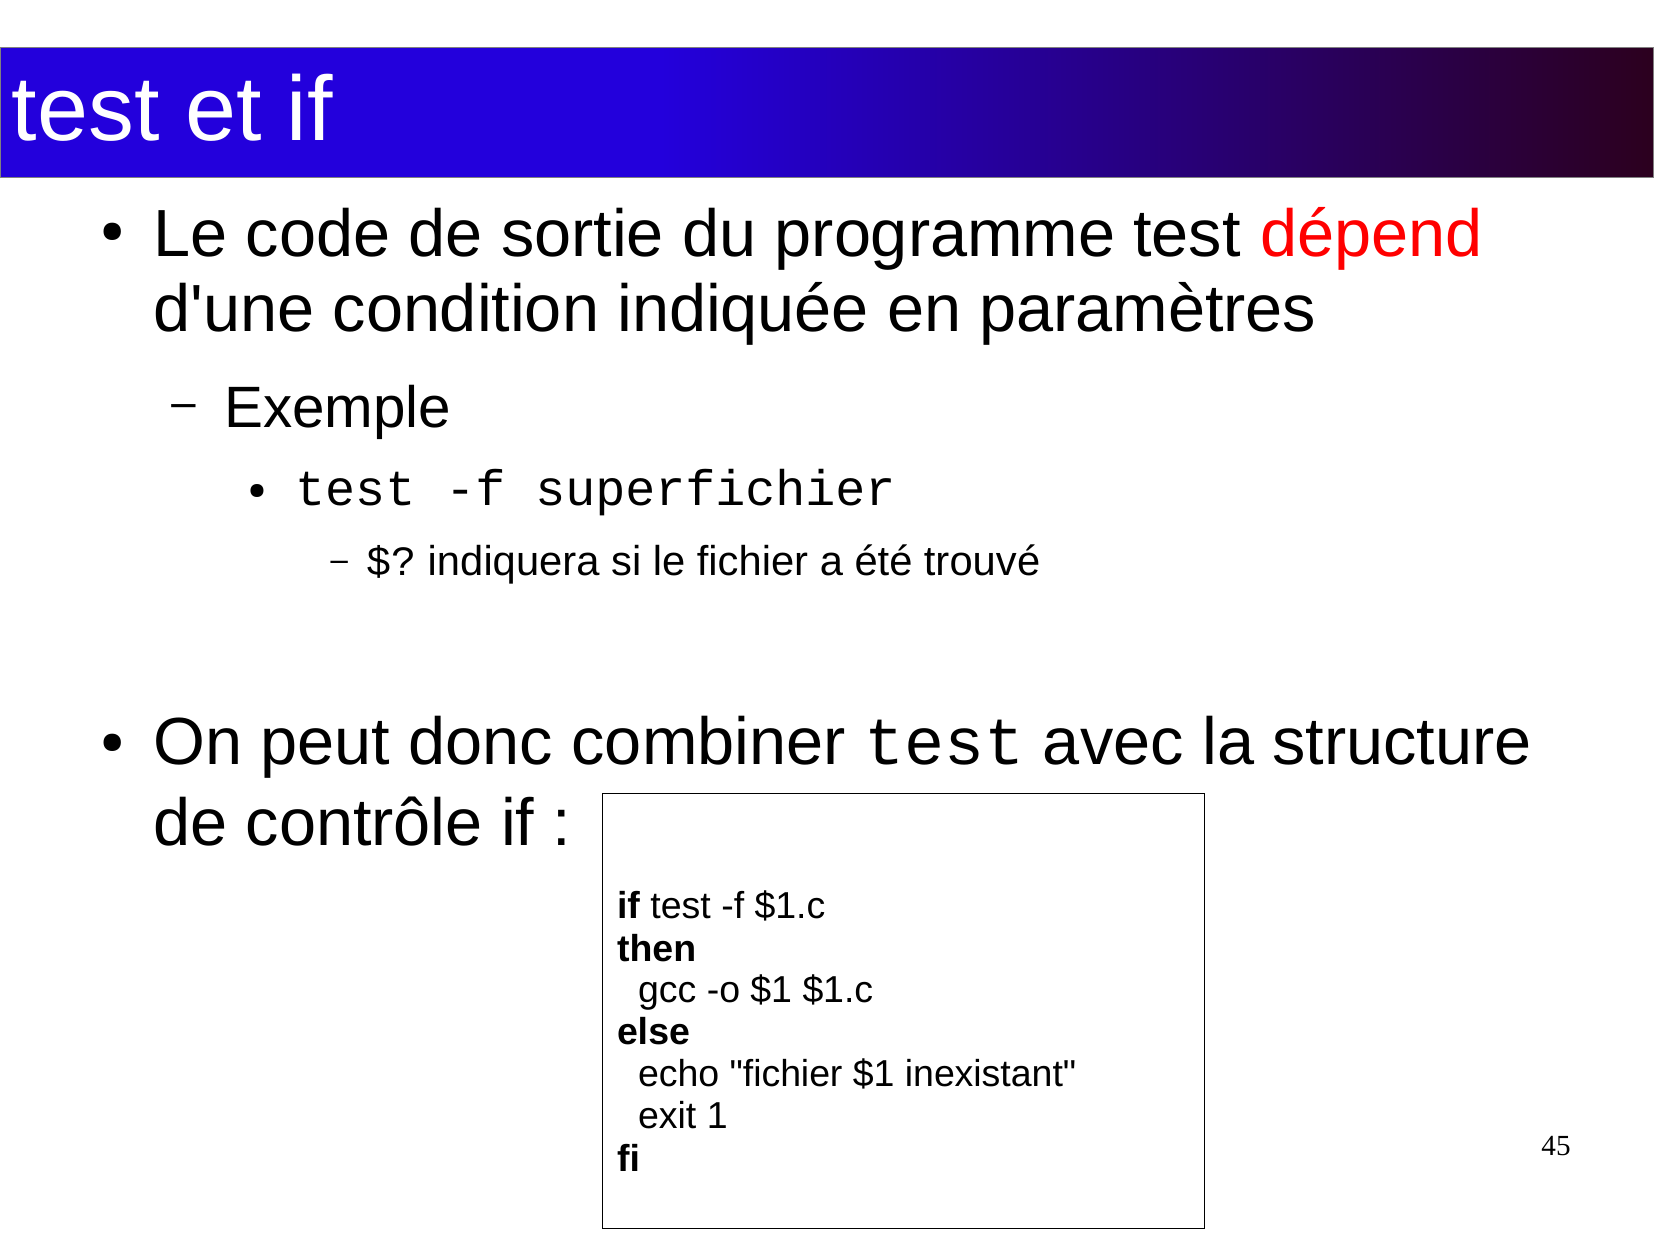

# test et if
Le code de sortie du programme test dépend d'une condition indiquée en paramètres
Exemple
test -f superfichier
$? indiquera si le fichier a été trouvé
On peut donc combiner test avec la structure de contrôle if :
if test -f $1.c
then
 gcc -o $1 $1.c
else
 echo "fichier $1 inexistant"
 exit 1
fi
45